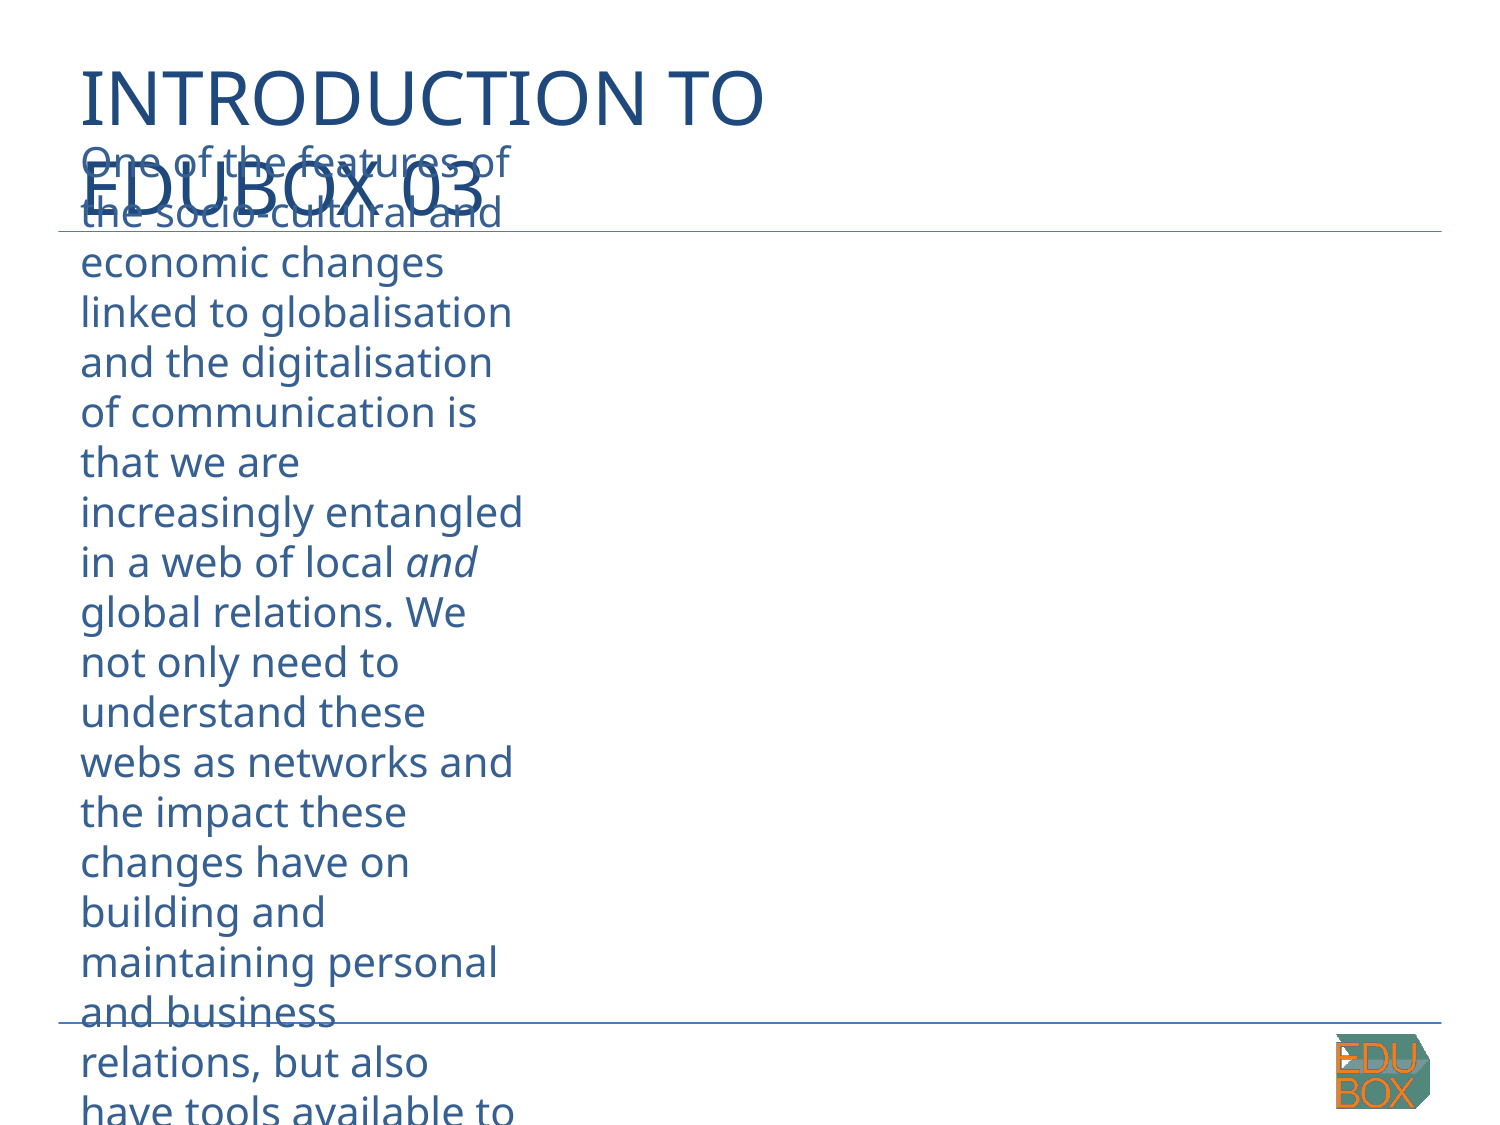

# INTRODUCTION TO EDUBOX 03
One of the features of the socio-cultural and economic changes linked to globalisation and the digitalisation of communication is that we are increasingly entangled in a web of local and global relations. We not only need to understand these webs as networks and the impact these changes have on building and maintaining personal and business relations, but also have tools available to analyse and enhance these relationships both locally and globally.
Against this background, this EduBox introduces a network approach to the study of social relations and provides students with the basic principles of network analysis and net mapping. This EduBox thus enables students to make well-founded suggestions for interventions and decisions within networks, based on an appraisal of their complex structures and the relationships between the various network actors.